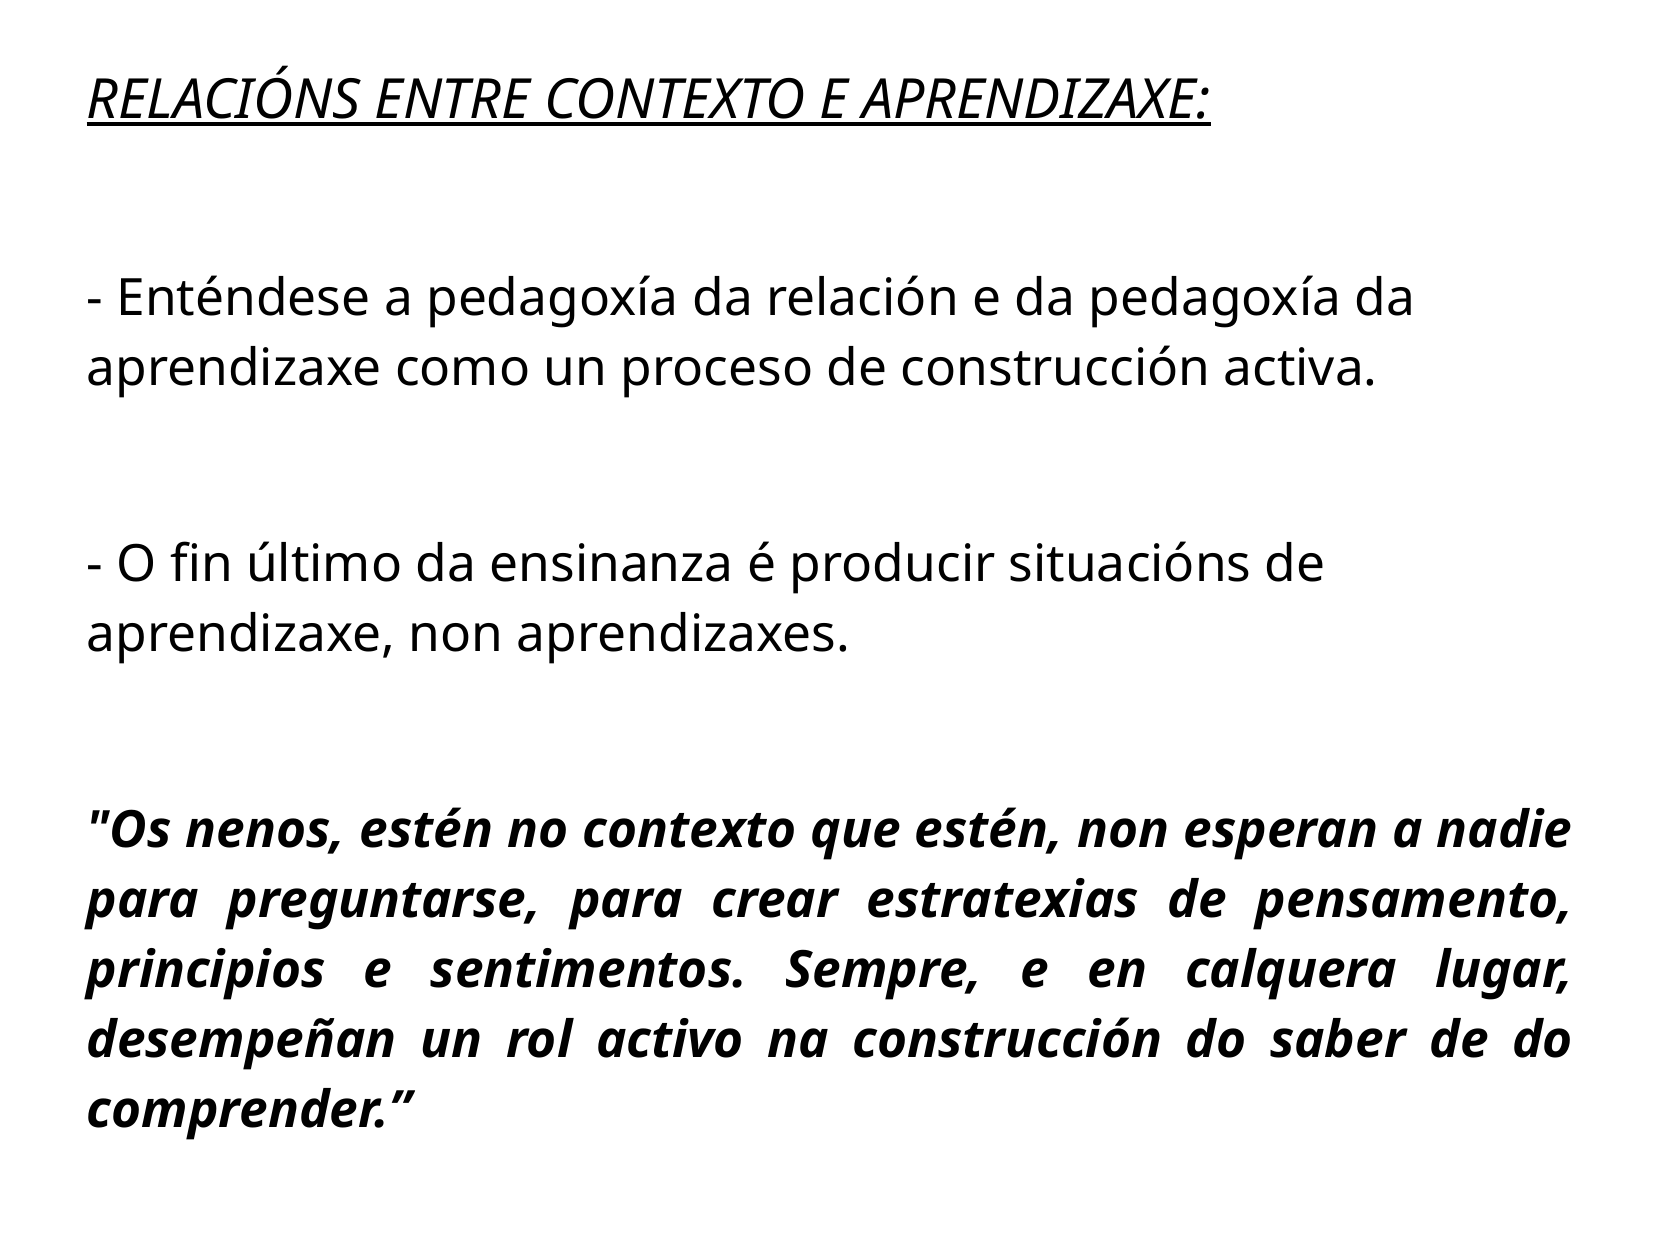

RELACIÓNS ENTRE CONTEXTO E APRENDIZAXE:
- Enténdese a pedagoxía da relación e da pedagoxía da aprendizaxe como un proceso de construcción activa.
- O fin último da ensinanza é producir situacións de aprendizaxe, non aprendizaxes.
"Os nenos, estén no contexto que estén, non esperan a nadie para preguntarse, para crear estratexias de pensamento, principios e sentimentos. Sempre, e en calquera lugar, desempeñan un rol activo na construcción do saber de do comprender.”
#